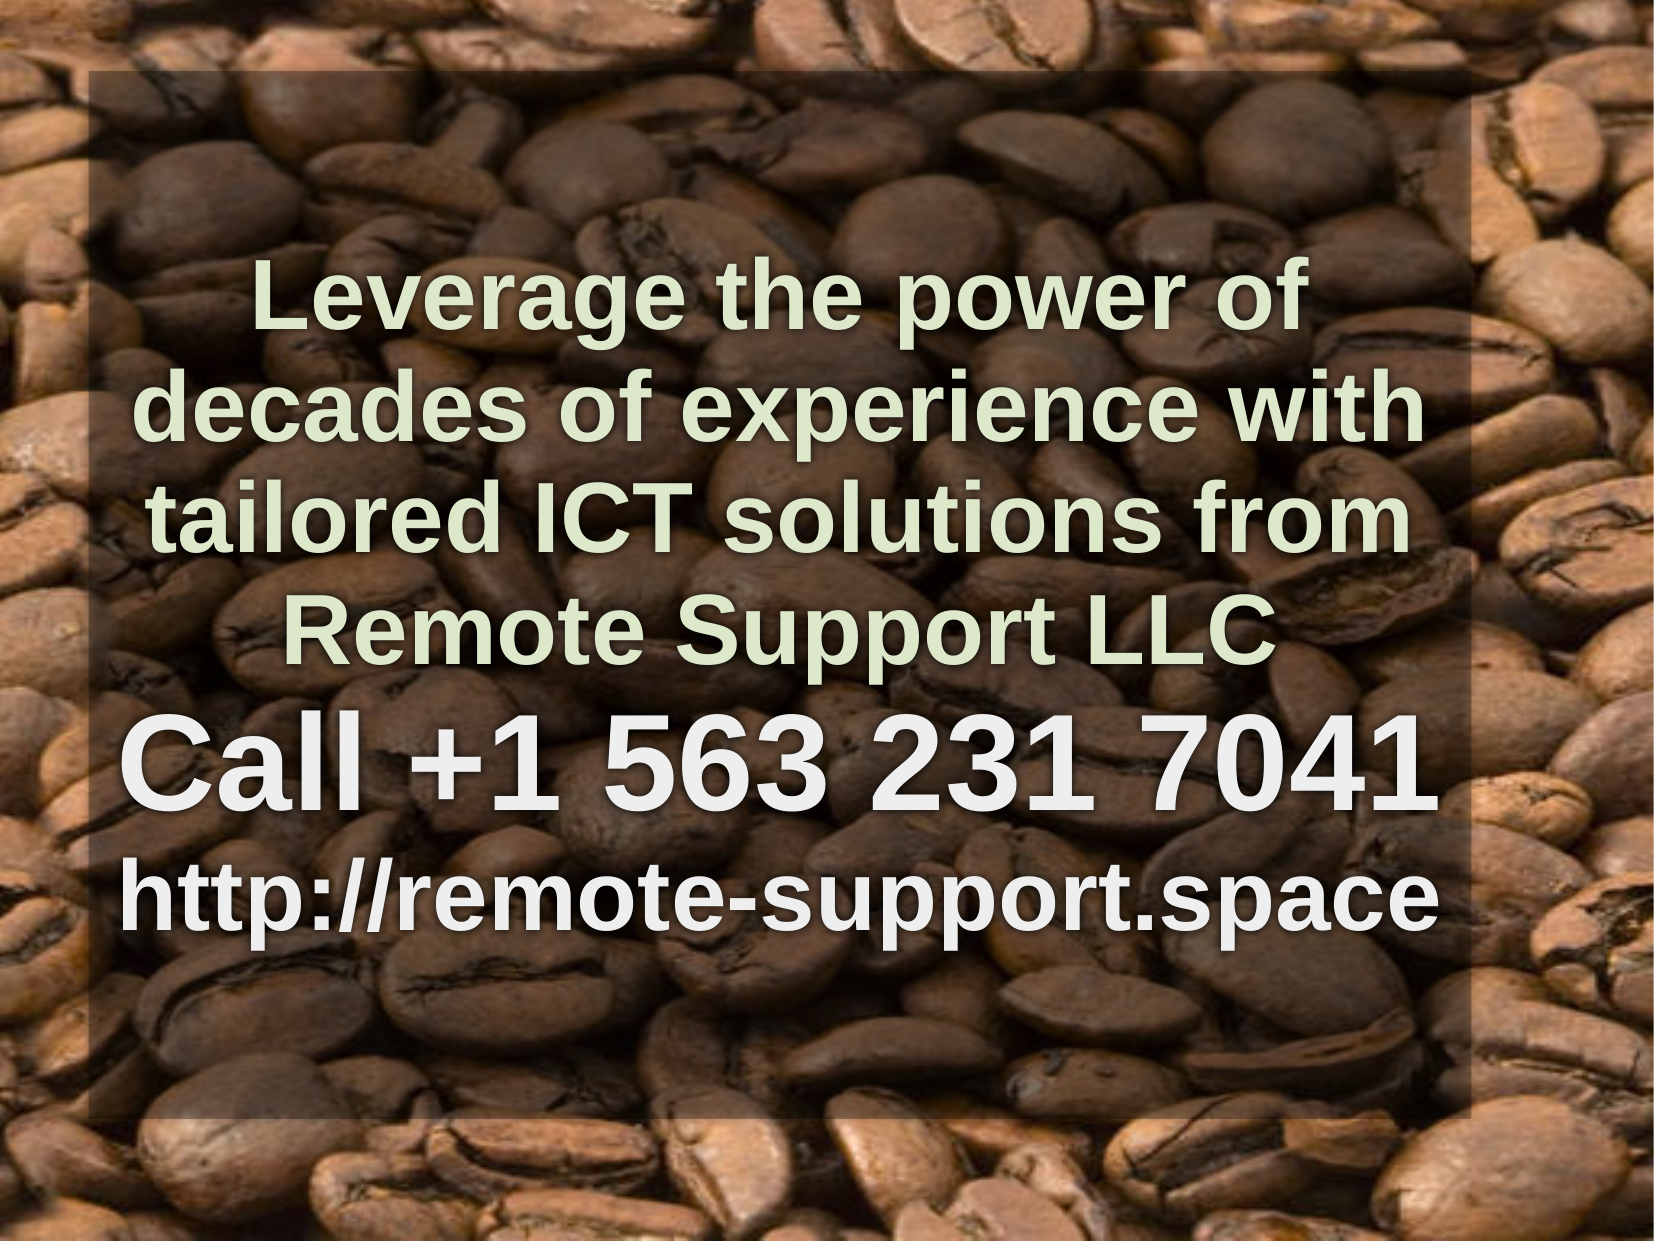

Leverage the power of decades of experience with tailored ICT solutions from Remote Support LLC
Call +1 563 231 7041
http://remote-support.space